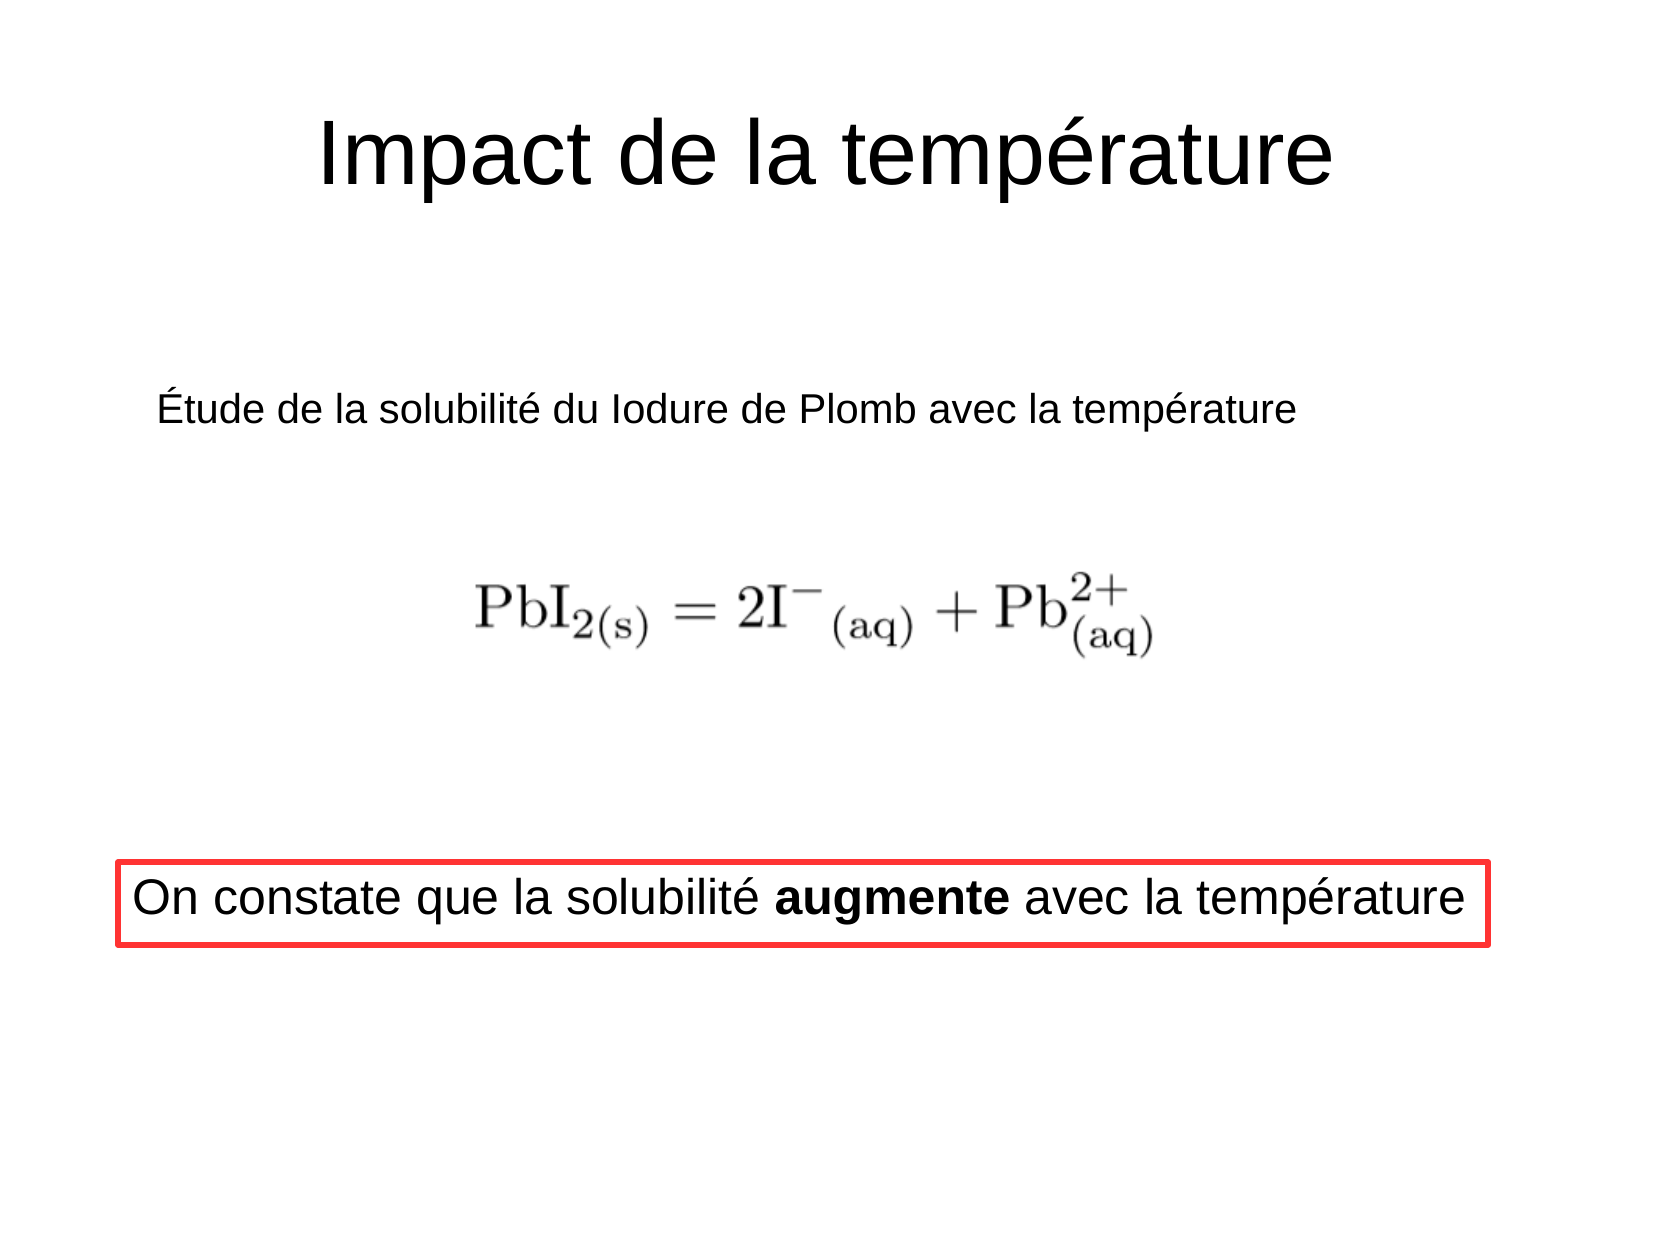

# Impact de la température
Étude de la solubilité du Iodure de Plomb avec la température
On constate que la solubilité augmente avec la température